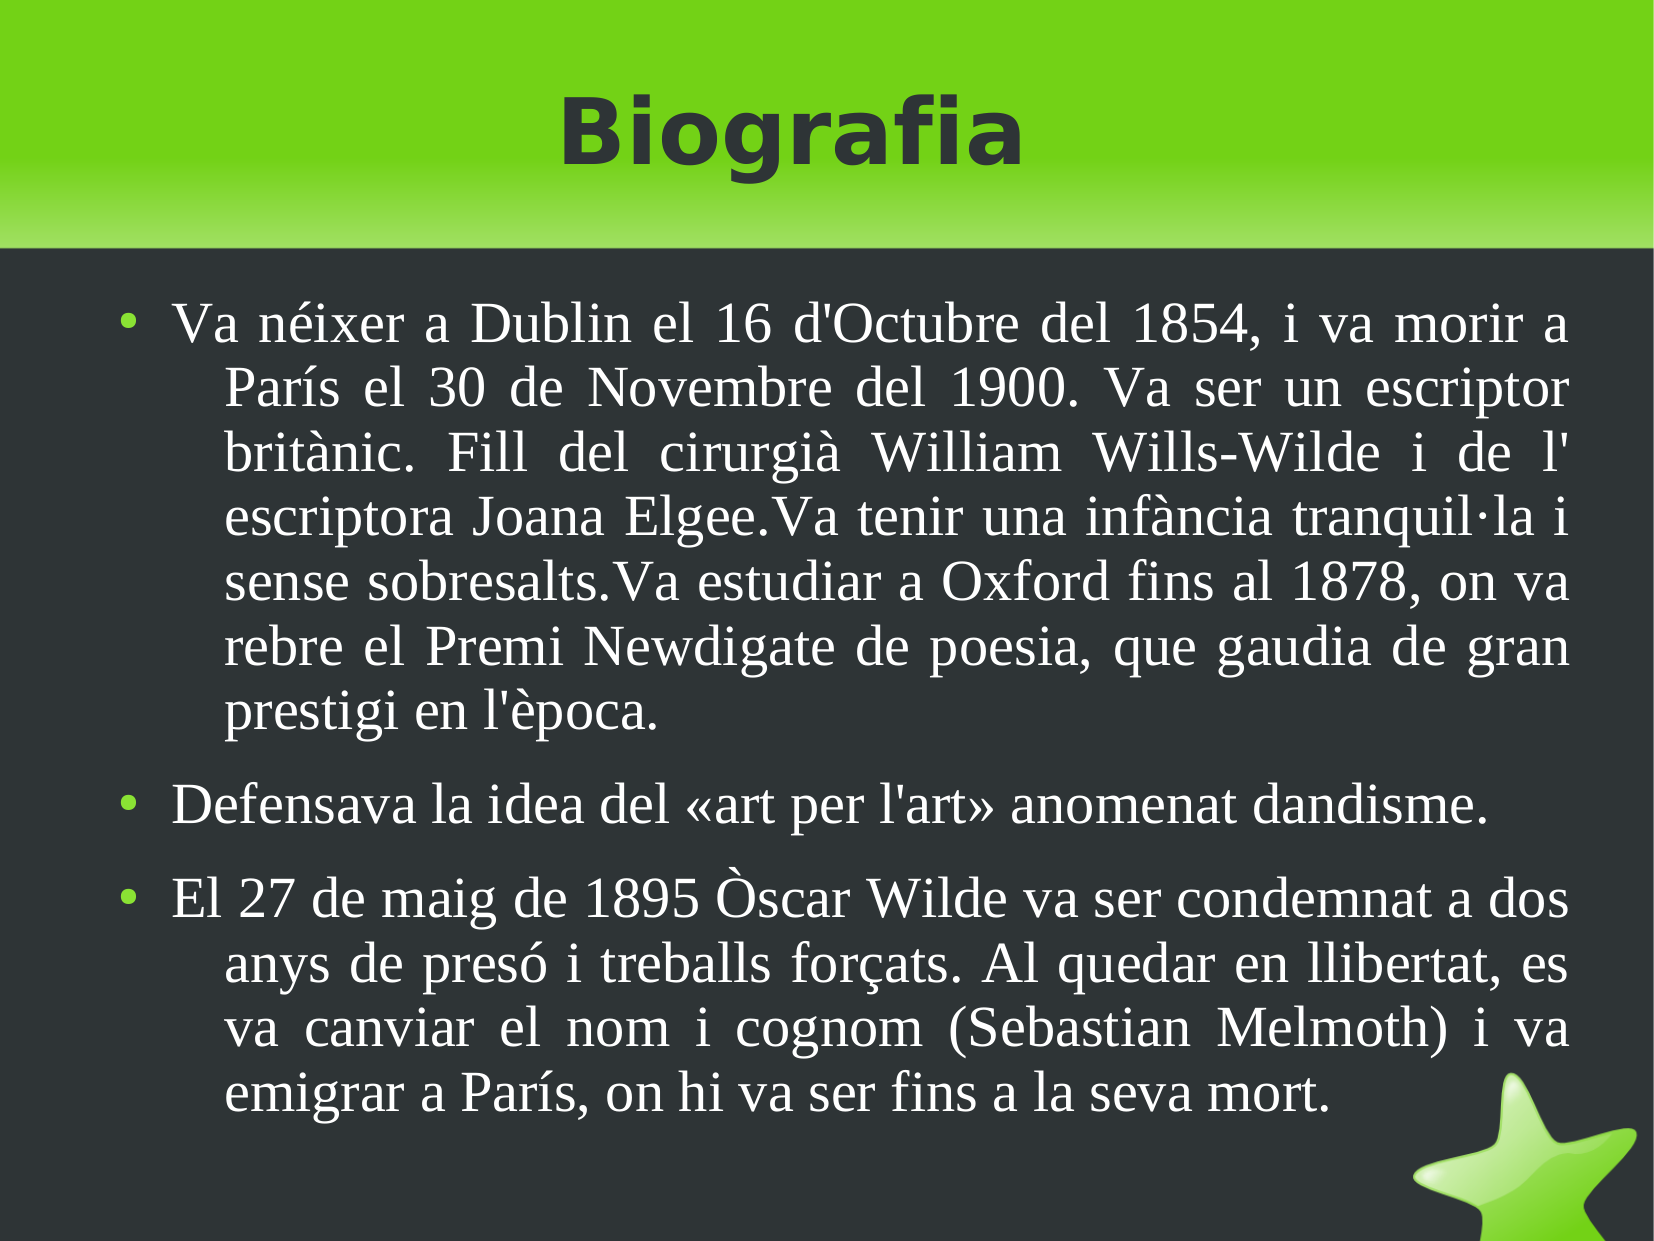

# Biografia
Va néixer a Dublin el 16 d'Octubre del 1854, i va morir a París el 30 de Novembre del 1900. Va ser un escriptor britànic. Fill del cirurgià William Wills-Wilde i de l' escriptora Joana Elgee.Va tenir una infància tranquil·la i sense sobresalts.Va estudiar a Oxford fins al 1878, on va rebre el Premi Newdigate de poesia, que gaudia de gran prestigi en l'època.
Defensava la idea del «art per l'art» anomenat dandisme.
El 27 de maig de 1895 Òscar Wilde va ser condemnat a dos anys de presó i treballs forçats. Al quedar en llibertat, es va canviar el nom i cognom (Sebastian Melmoth) i va emigrar a París, on hi va ser fins a la seva mort.